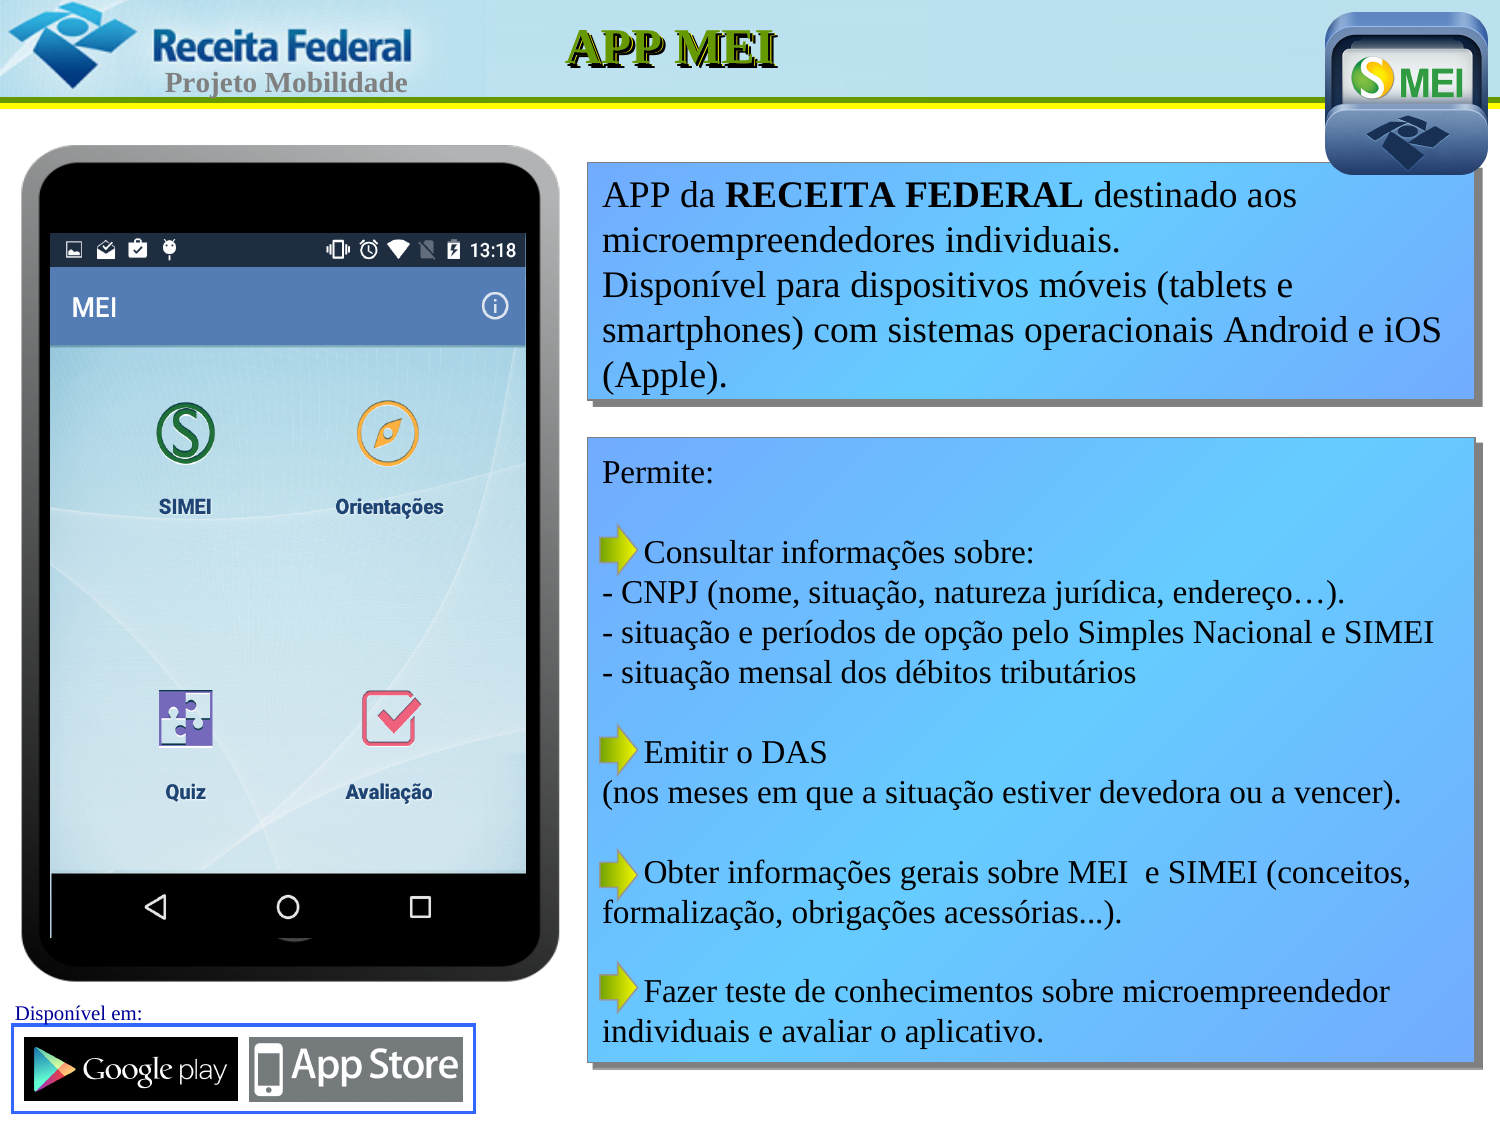

APP da RECEITA FEDERAL destinado aos microempreendedores individuais.
Disponível para dispositivos móveis (tablets e smartphones) com sistemas operacionais Android e iOS (Apple).
Permite:
 Consultar informações sobre:
- CNPJ (nome, situação, natureza jurídica, endereço…).
- situação e períodos de opção pelo Simples Nacional e SIMEI
- situação mensal dos débitos tributários
 Emitir o DAS
(nos meses em que a situação estiver devedora ou a vencer).
 Obter informações gerais sobre MEI e SIMEI (conceitos, formalização, obrigações acessórias...).
 Fazer teste de conhecimentos sobre microempreendedor individuais e avaliar o aplicativo.
Disponível em: